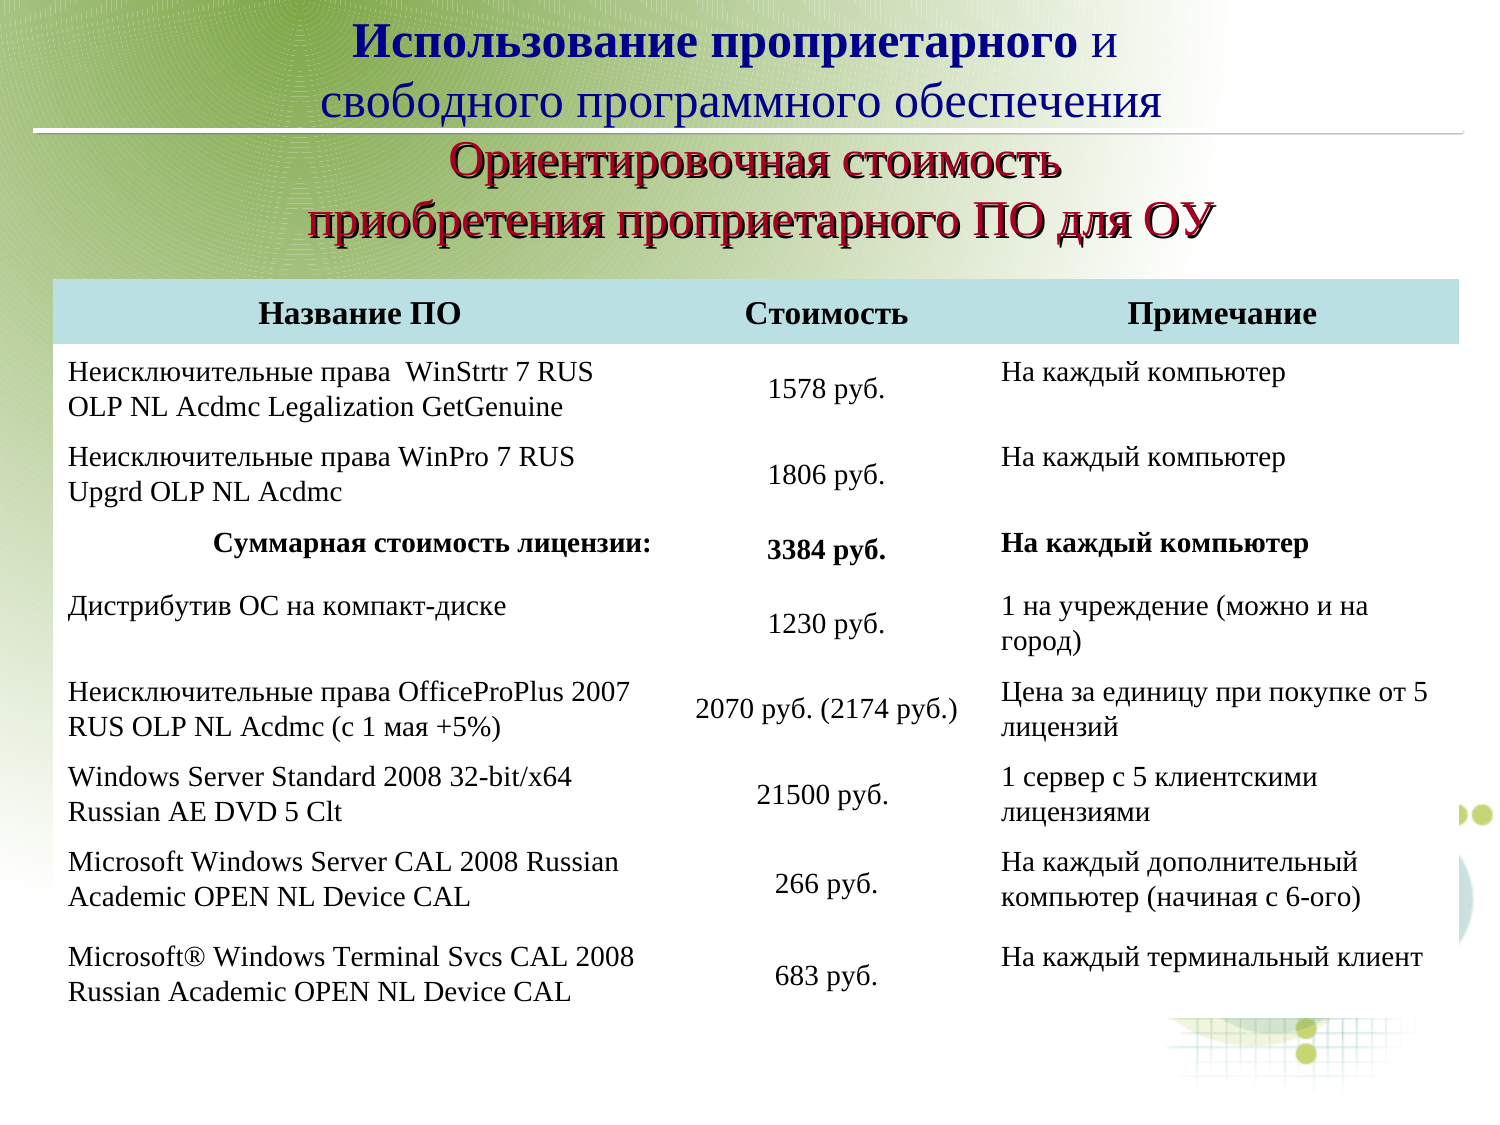

Использование проприетарного и
свободного программного обеспечения
Ориентировочная стоимость
приобретения проприетарного ПО для ОУ
| Название ПО | Стоимость | Примечание |
| --- | --- | --- |
| Неисключительные права WinStrtr 7 RUS OLP NL Acdmc Legalization GetGenuine | 1578 руб. | На каждый компьютер |
| Неисключительные права WinPro 7 RUS Upgrd OLP NL Acdmc | 1806 руб. | На каждый компьютер |
| Суммарная стоимость лицензии: | 3384 руб. | На каждый компьютер |
| Дистрибутив ОС на компакт-диске | 1230 руб. | 1 на учреждение (можно и на город) |
| Неисключительные права OfficeProPlus 2007 RUS OLP NL Acdmc (с 1 мая +5%) | 2070 руб. (2174 руб.) | Цена за единицу при покупке от 5 лицензий |
| Windows Server Standard 2008 32-bit/x64 Russian AE DVD 5 Clt | 21500 руб. | 1 сервер с 5 клиентскими лицензиями |
| Microsoft Windows Server CAL 2008 Russian Academic OPEN NL Device CAL | 266 руб. | На каждый дополнительный компьютер (начиная с 6-ого) |
| Microsoft® Windows Terminal Svcs CAL 2008 Russian Academic OPEN NL Device CAL | 683 руб. | На каждый терминальный клиент |